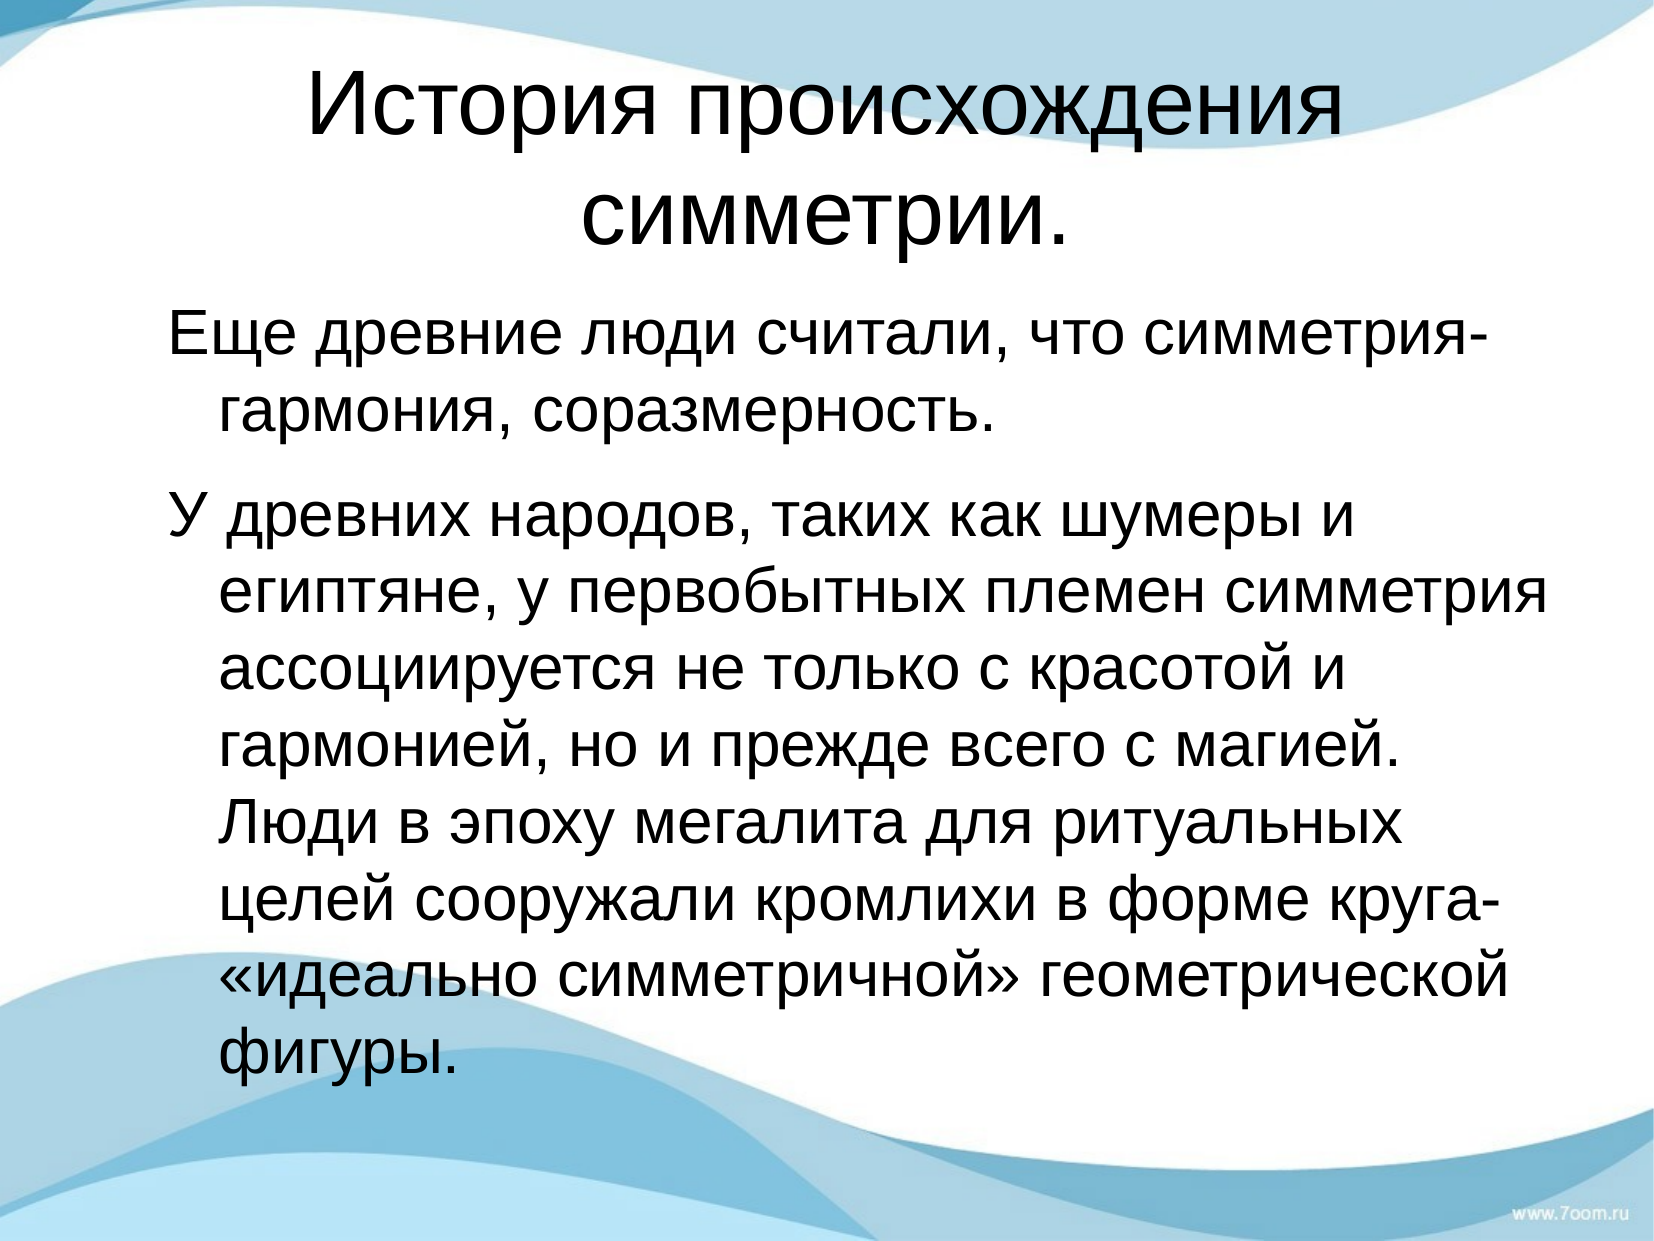

# История происхождения симметрии.
Еще древние люди считали, что симметрия-гармония, соразмерность.
У древних народов, таких как шумеры и египтяне, у первобытных племен симметрия ассоциируется не только с красотой и гармонией, но и прежде всего с магией. Люди в эпоху мегалита для ритуальных целей сооружали кромлихи в форме круга- «идеально симметричной» геометрической фигуры.